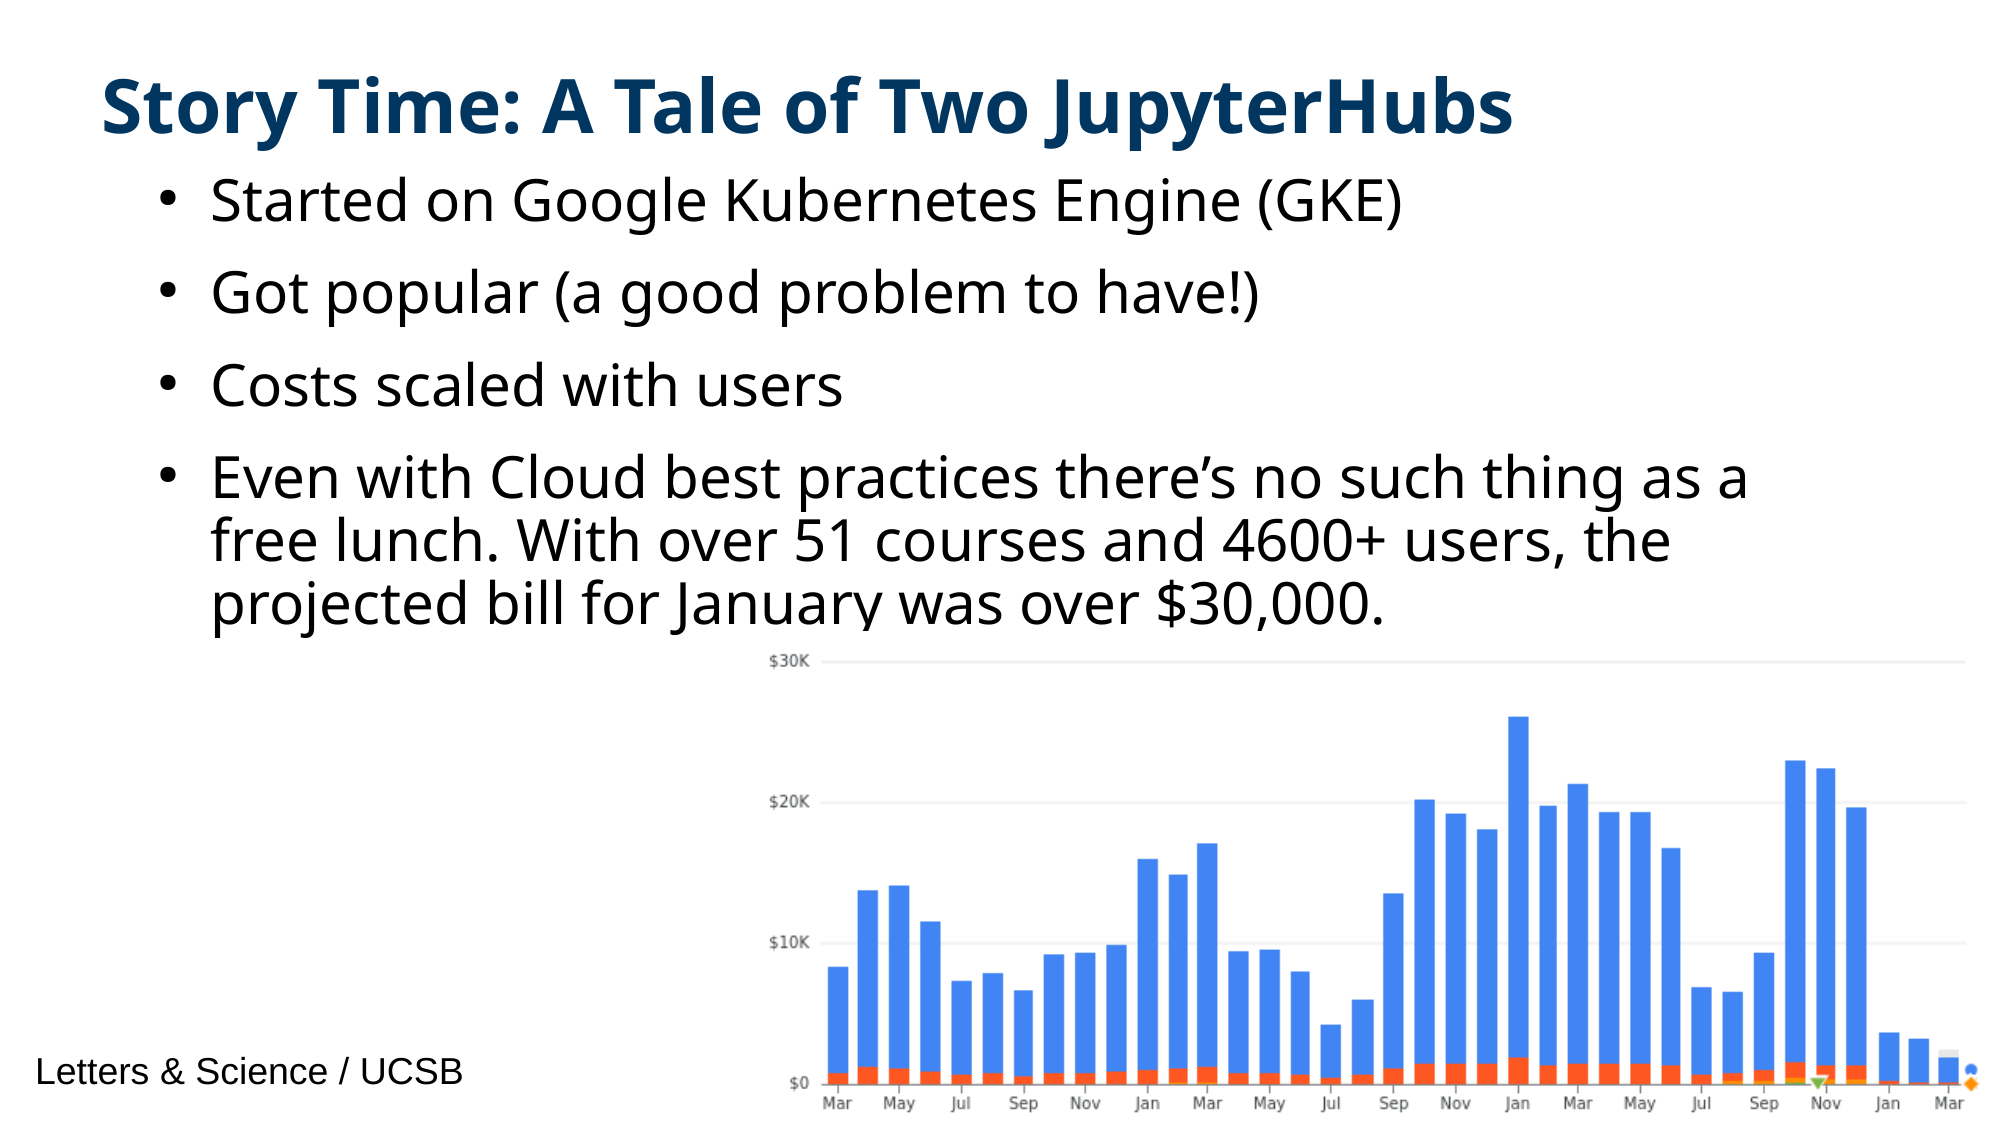

# Story Time: A Tale of Two JupyterHubs
Started on Google Kubernetes Engine (GKE)
Got popular (a good problem to have!)
Costs scaled with users
Even with Cloud best practices there’s no such thing as a free lunch. With over 51 courses and 4600+ users, the projected bill for January was over $30,000.